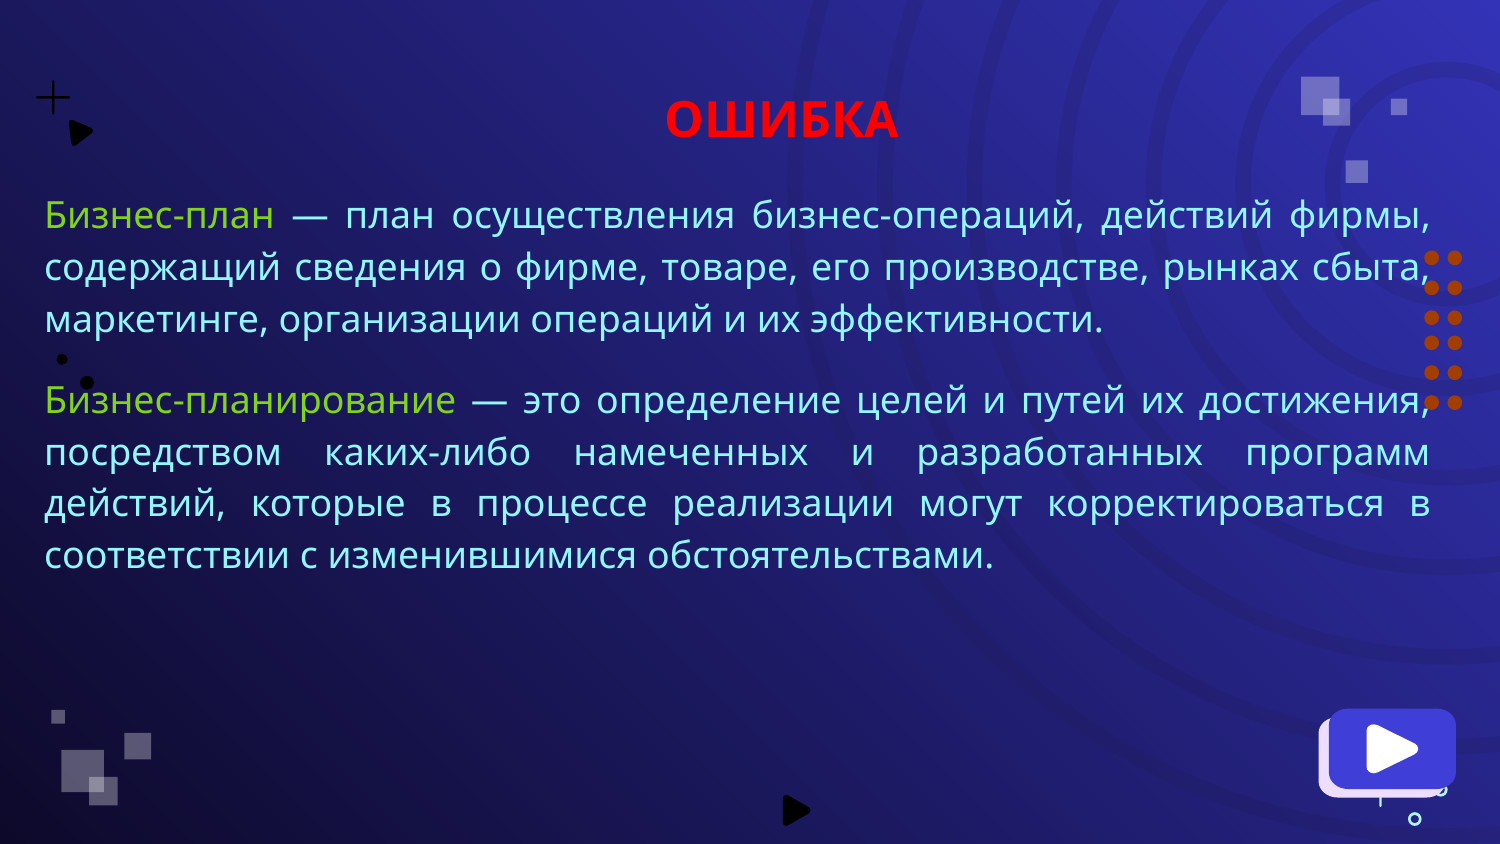

# ОШИБКА
Бизнес-план — план осуществления бизнес-операций, действий фирмы, содержащий сведения о фирме, товаре, его производстве, рынках сбыта, маркетинге, организации операций и их эффективности.
Бизнес-планирование — это определение целей и путей их достижения, посредством каких-либо намеченных и разработанных программ действий, которые в процессе реализации могут корректироваться в соответствии с изменившимися обстоятельствами.